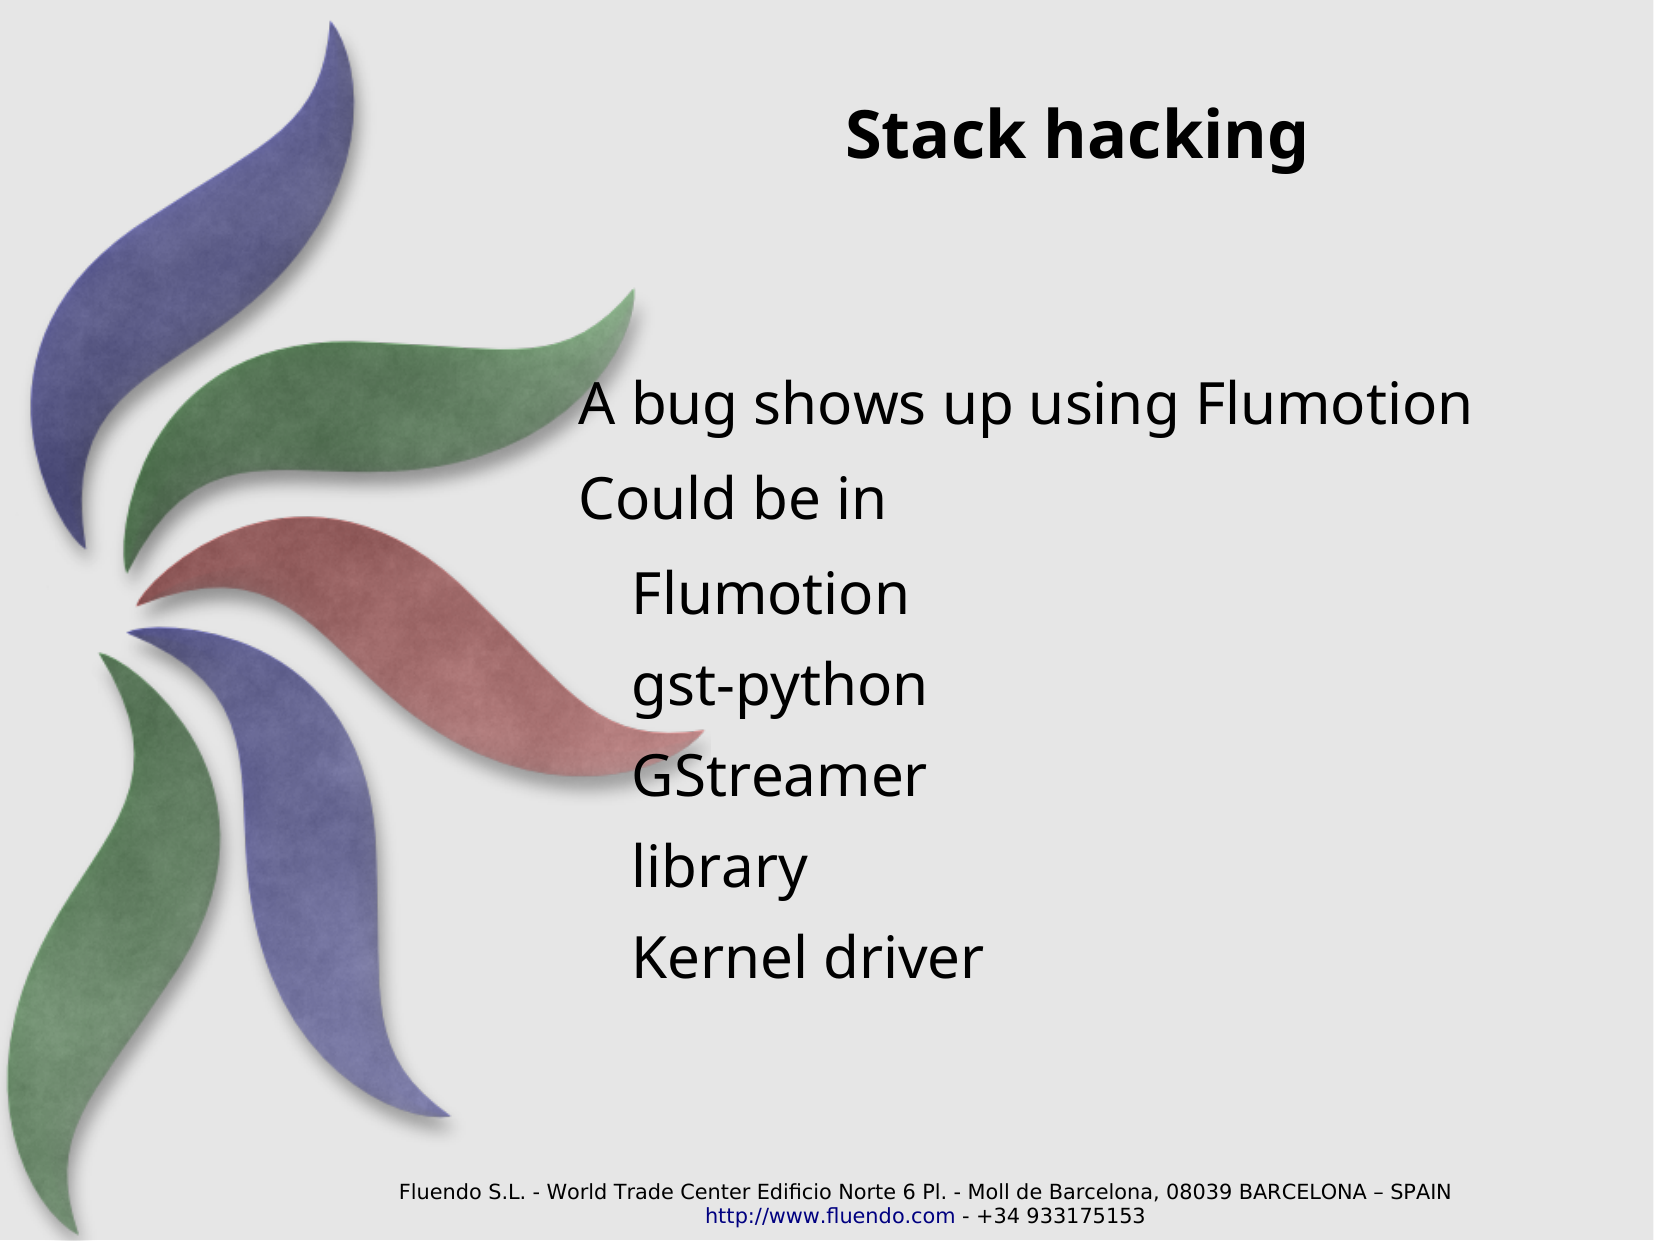

# Stack hacking
A bug shows up using Flumotion
Could be in
Flumotion
gst-python
GStreamer
library
Kernel driver